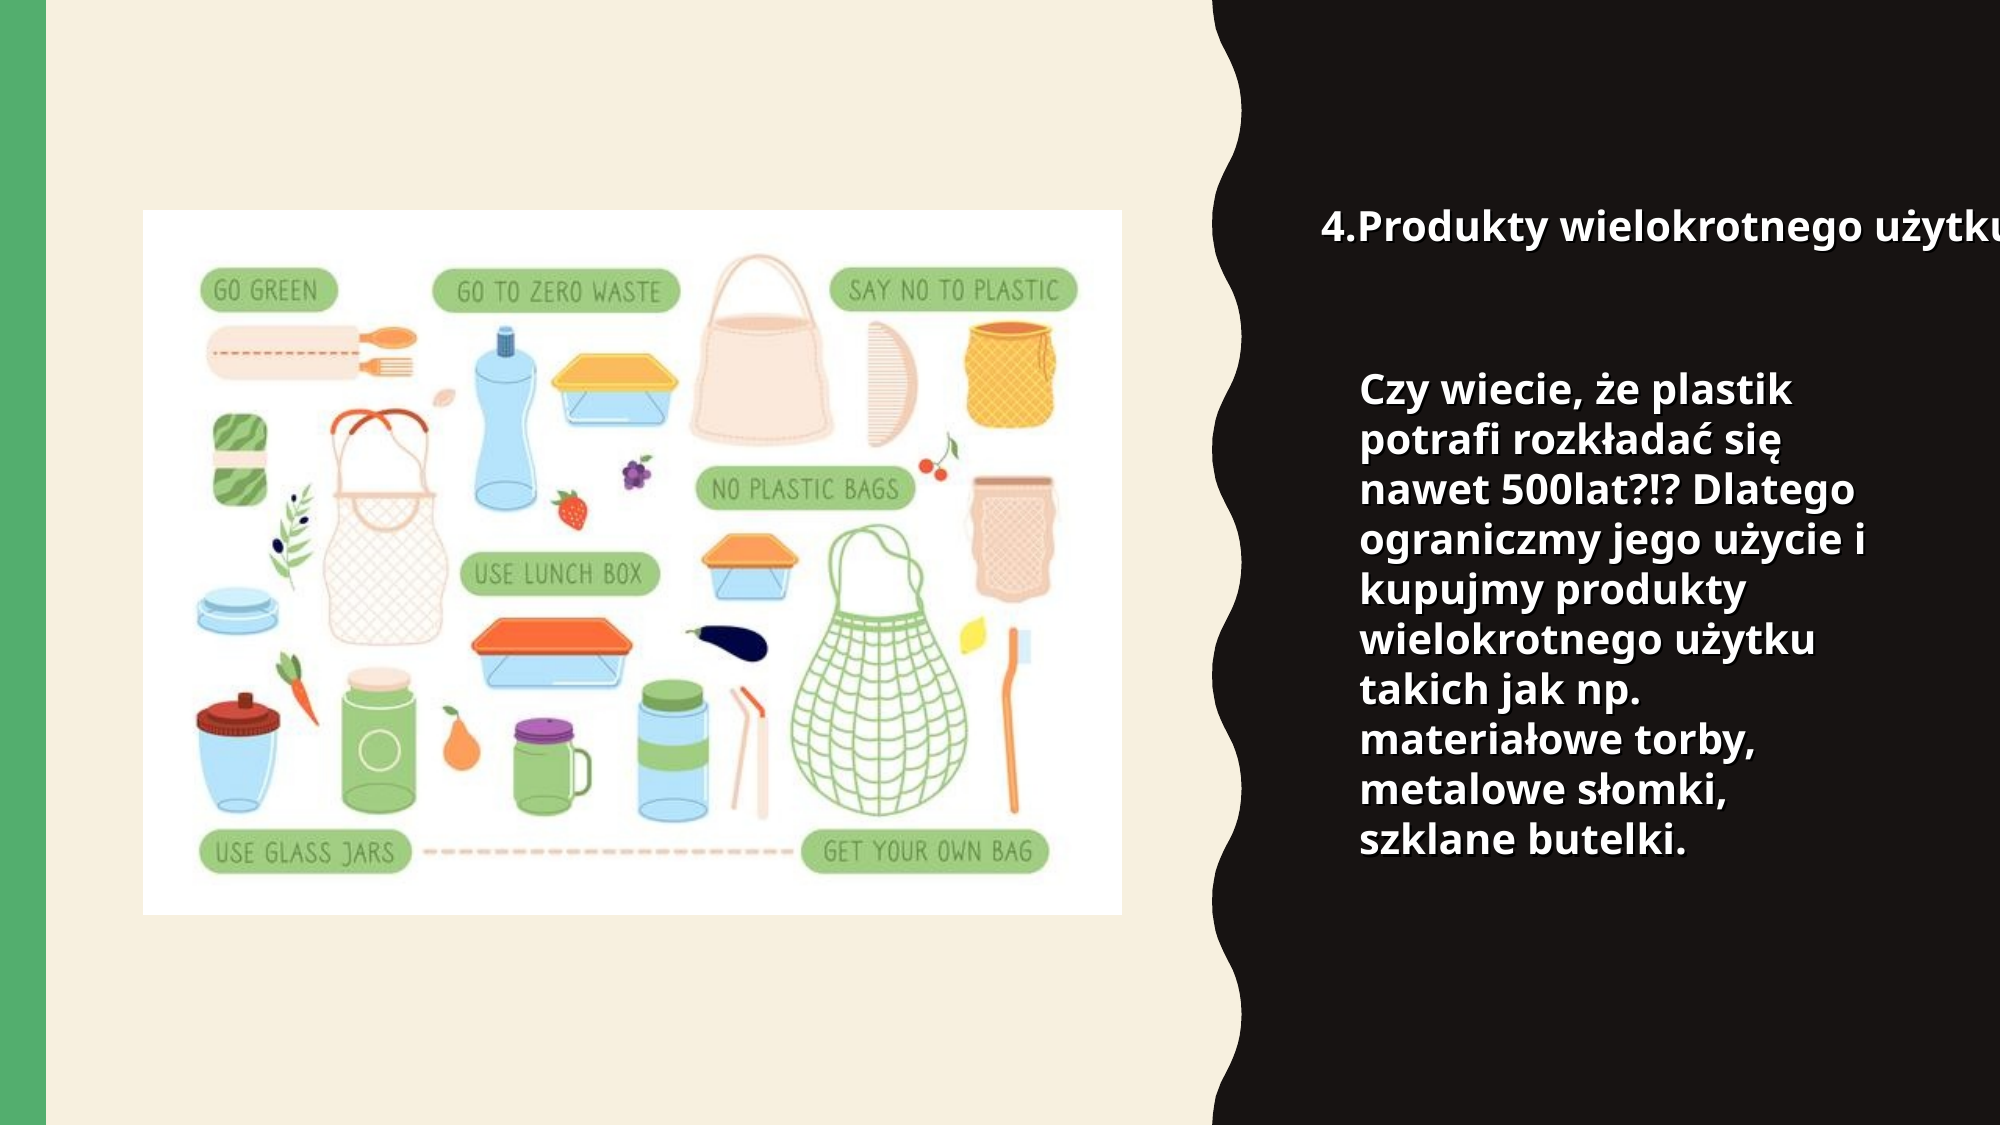

4.Produkty wielokrotnego użytku
Czy wiecie, że plastik potrafi rozkładać się nawet 500lat?!? Dlatego ograniczmy jego użycie i kupujmy produkty wielokrotnego użytku takich jak np. materiałowe torby, metalowe słomki, szklane butelki.